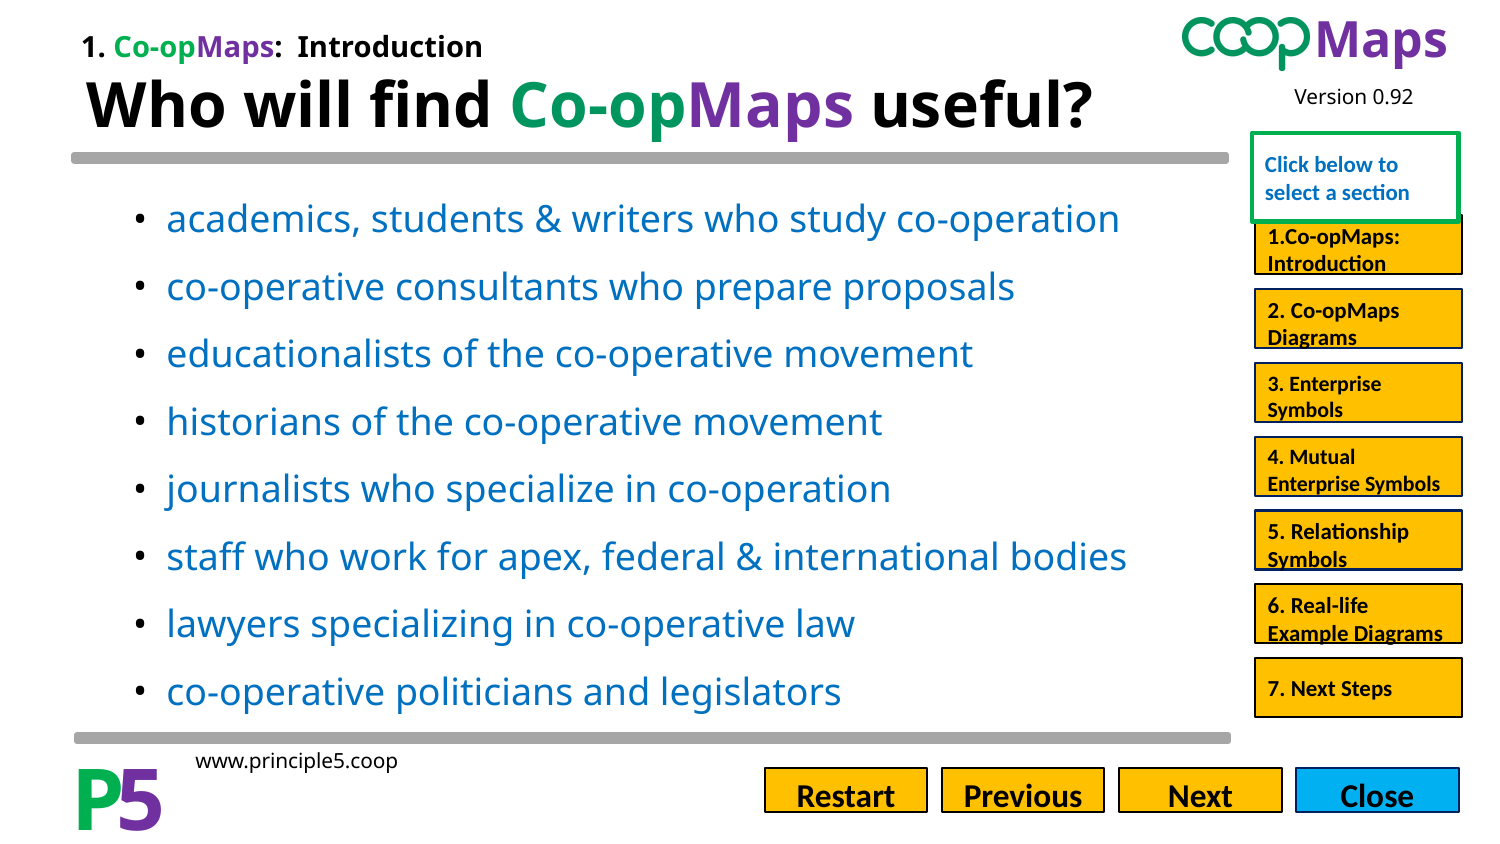

Maps
1. Co-opMaps: Introduction
Who will find Co-opMaps useful?
Version 0.92
Click below to select a section
 academics, students & writers who study co-operation
 co-operative consultants who prepare proposals
 educationalists of the co-operative movement
 historians of the co-operative movement
 journalists who specialize in co-operation
 staff who work for apex, federal & international bodies
 lawyers specializing in co-operative law
 co-operative politicians and legislators
1.Co-opMaps: Introduction
2. Co-opMaps Diagrams
3. Enterprise Symbols
4. Mutual Enterprise Symbols
5. Relationship Symbols
6. Real-life Example Diagrams
7. Next Steps
P
5
 www.principle5.coop
Restart
Previous
Next
Close